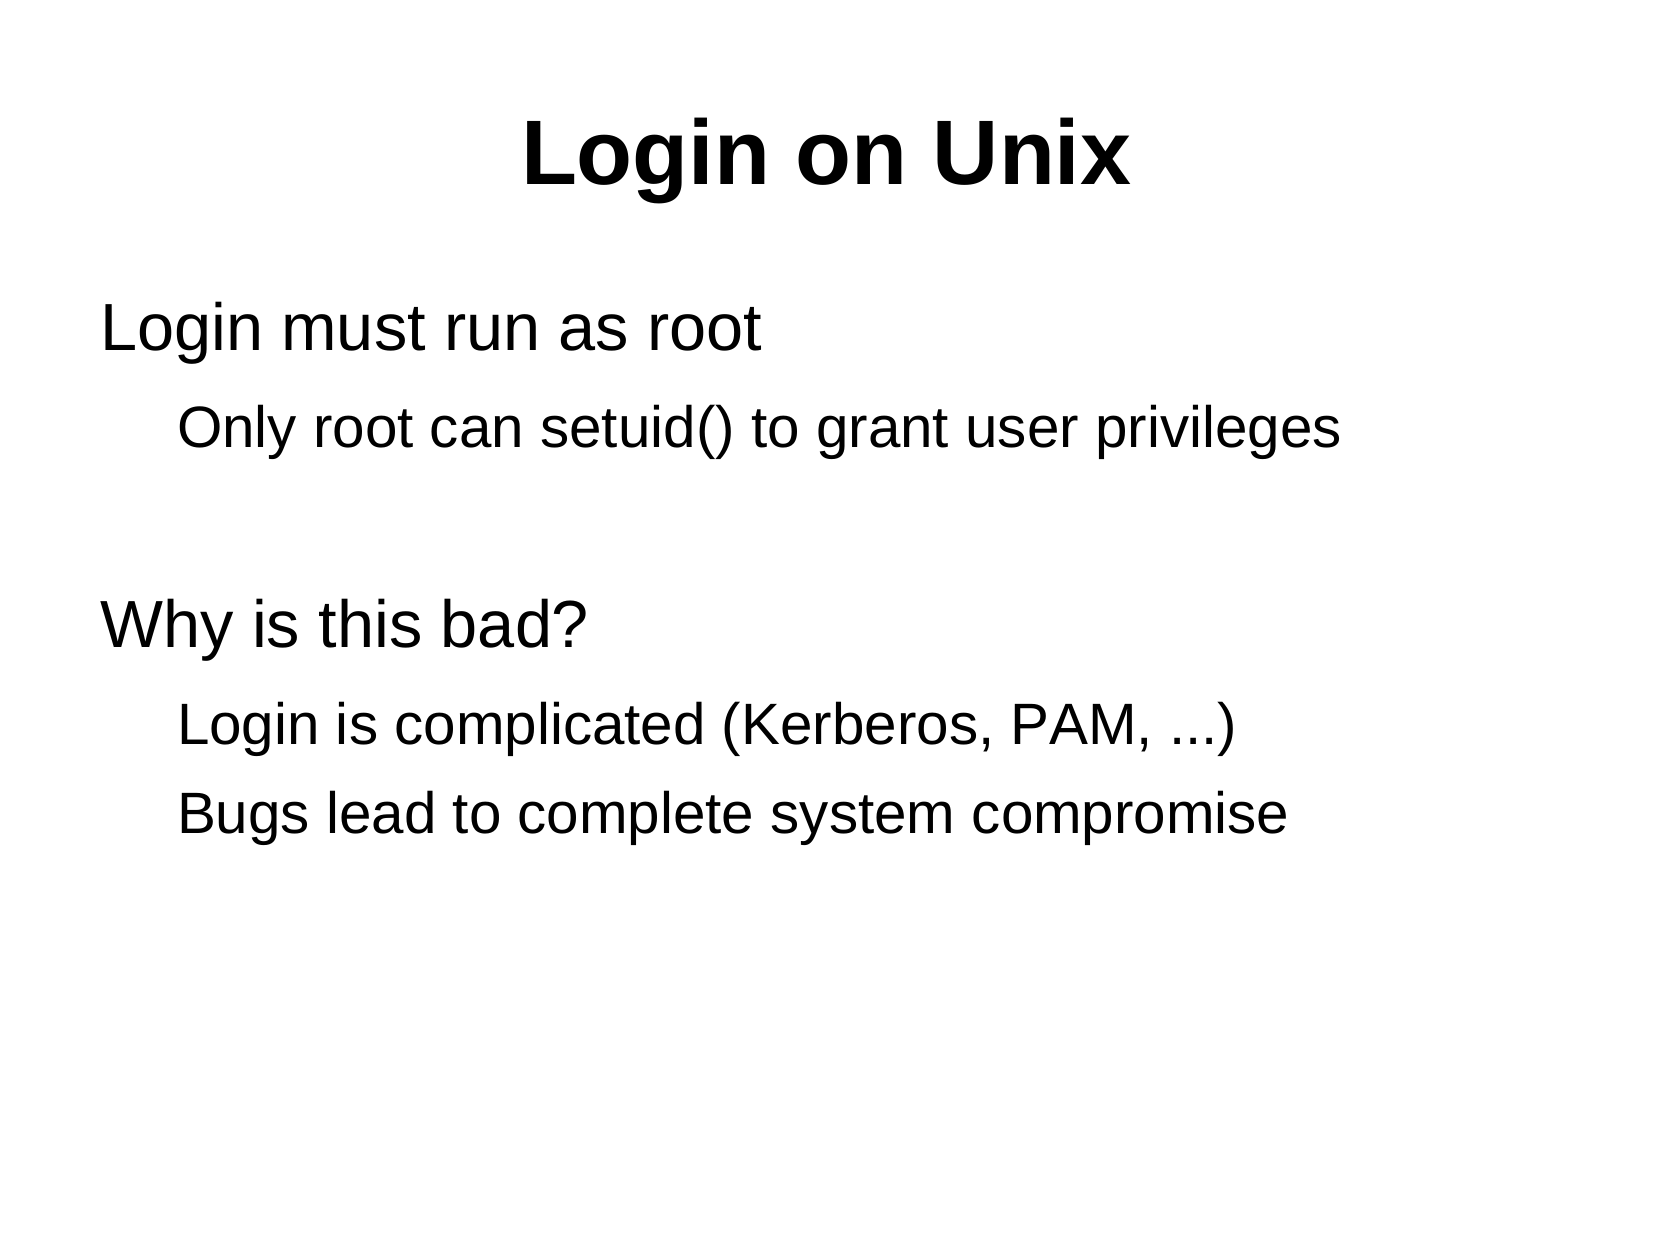

# Login on Unix
Login must run as root
Only root can setuid() to grant user privileges
Why is this bad?
Login is complicated (Kerberos, PAM, ...)
Bugs lead to complete system compromise